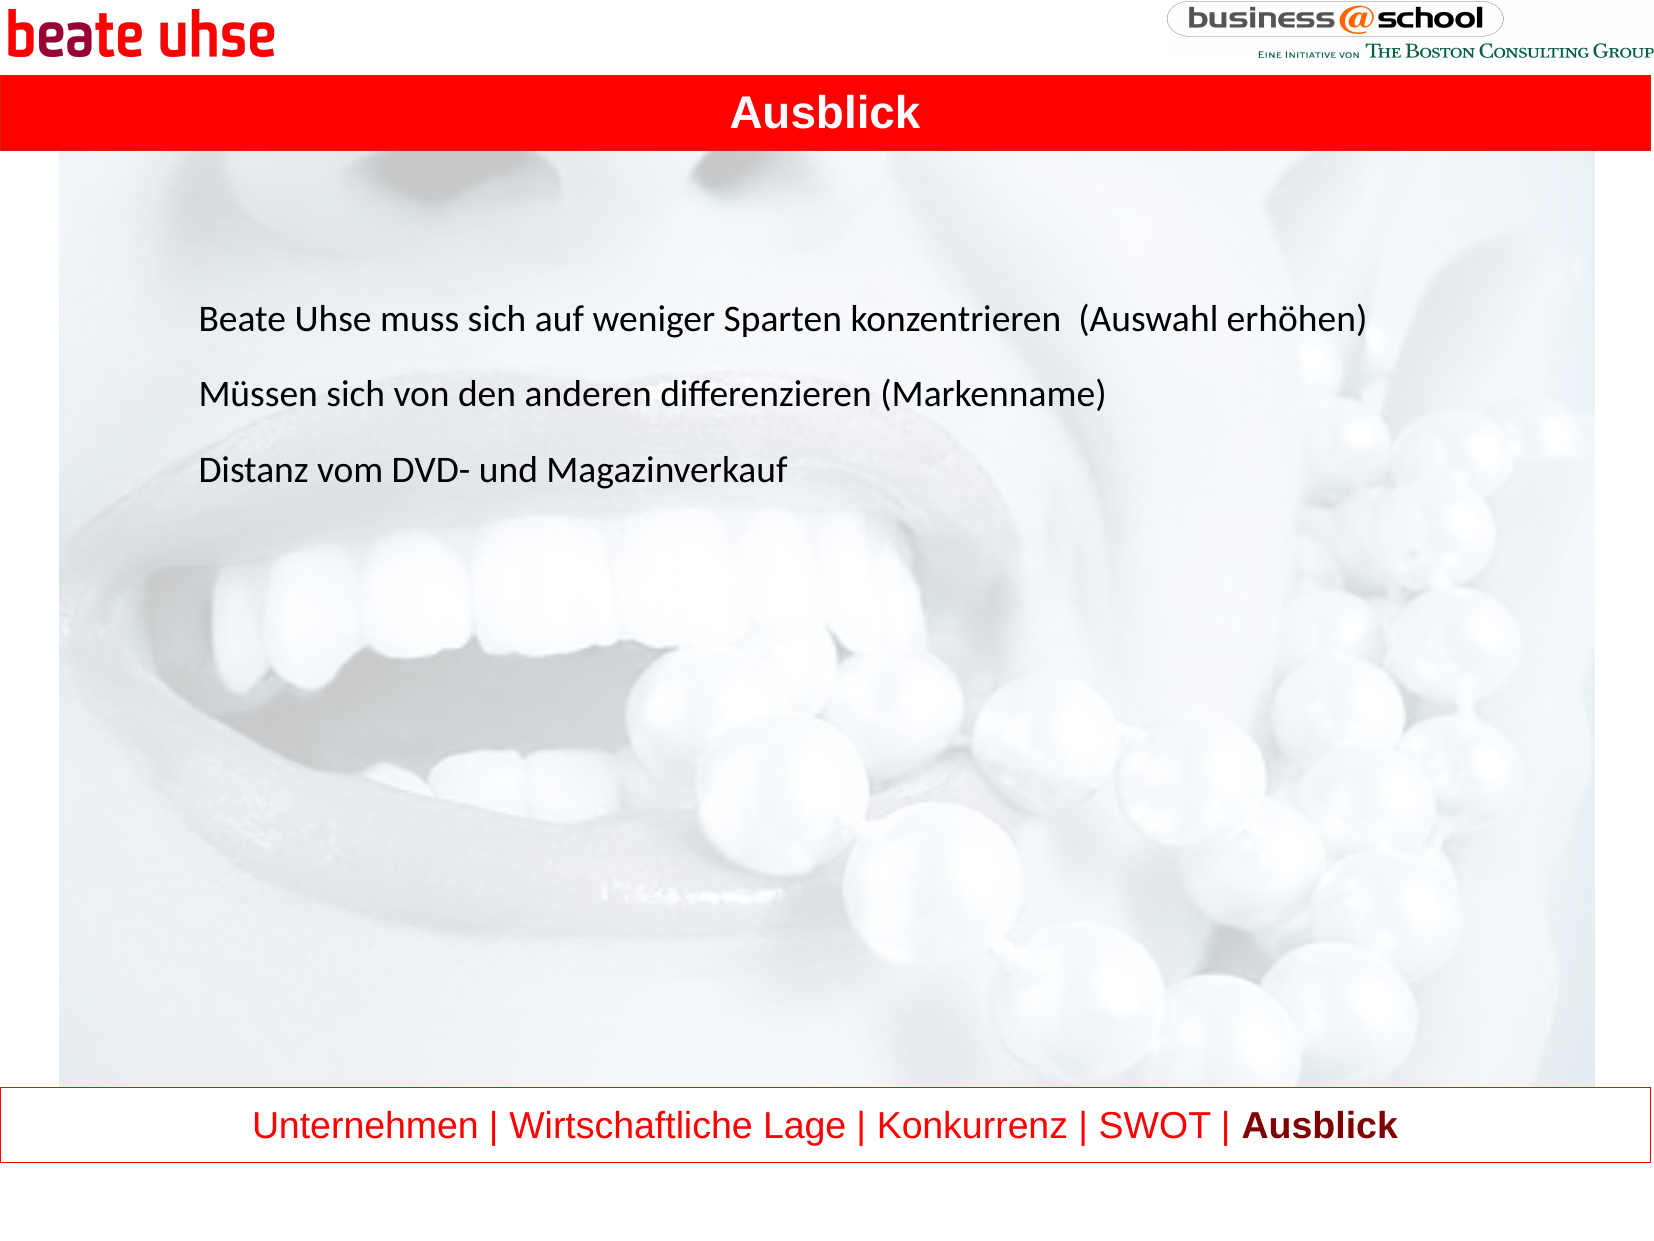

Ausblick
Beate Uhse muss sich auf weniger Sparten konzentrieren (Auswahl erhöhen)
Müssen sich von den anderen differenzieren (Markenname)
Distanz vom DVD- und Magazinverkauf
Unternehmen | Wirtschaftliche Lage | Konkurrenz | SWOT | Ausblick
Unternehmen | Wirtschaftliche Lage | Konkurrenz | SWOT | Ausblick
Unternehmen | Wirtschaftliche Lage | Konkurrenz | SWOT | Ausblick